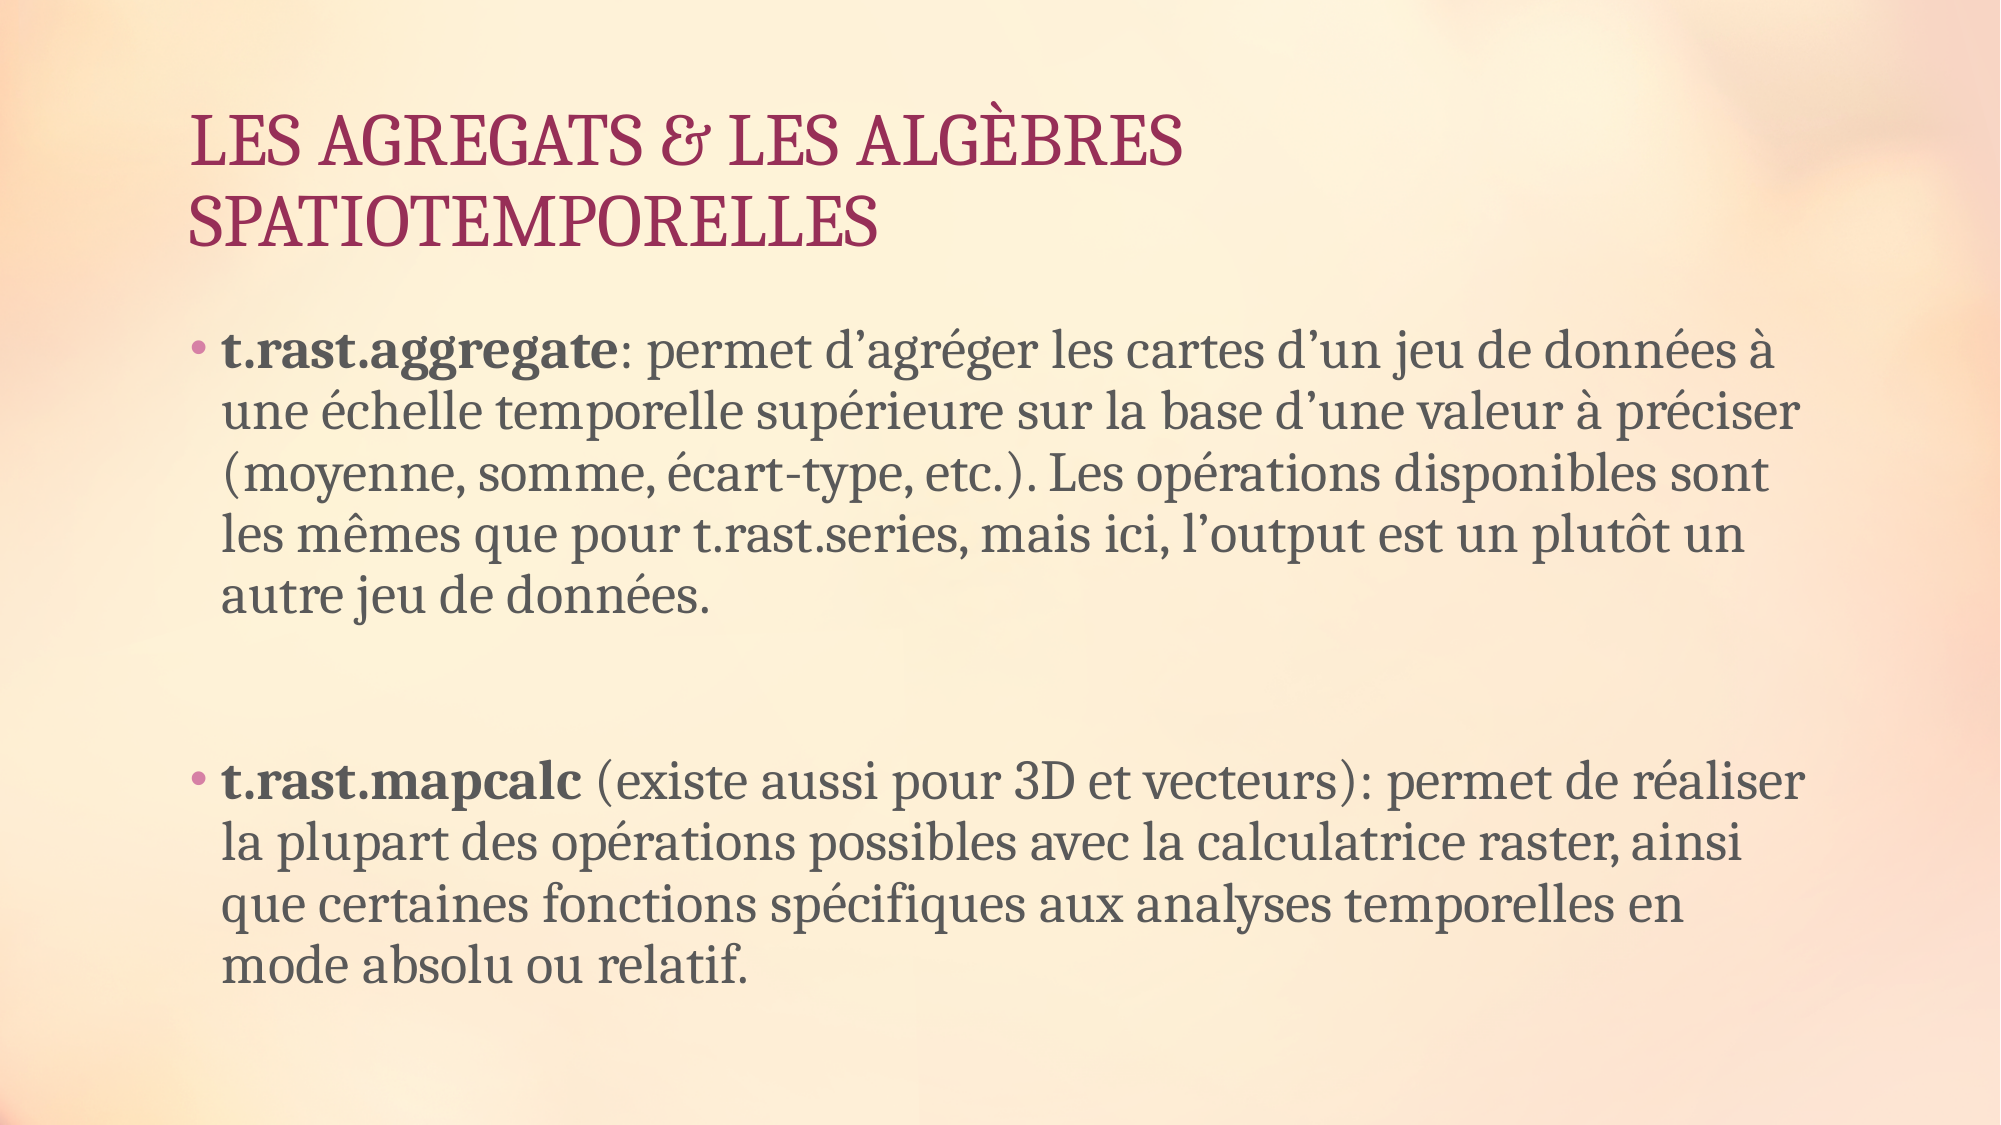

# LES AGREGATS & LES ALGÈBRES SPATIOTEMPORELLES
t.rast.aggregate: permet d’agréger les cartes d’un jeu de données à une échelle temporelle supérieure sur la base d’une valeur à préciser (moyenne, somme, écart-type, etc.). Les opérations disponibles sont les mêmes que pour t.rast.series, mais ici, l’output est un plutôt un autre jeu de données.
t.rast.mapcalc (existe aussi pour 3D et vecteurs): permet de réaliser la plupart des opérations possibles avec la calculatrice raster, ainsi que certaines fonctions spécifiques aux analyses temporelles en mode absolu ou relatif.